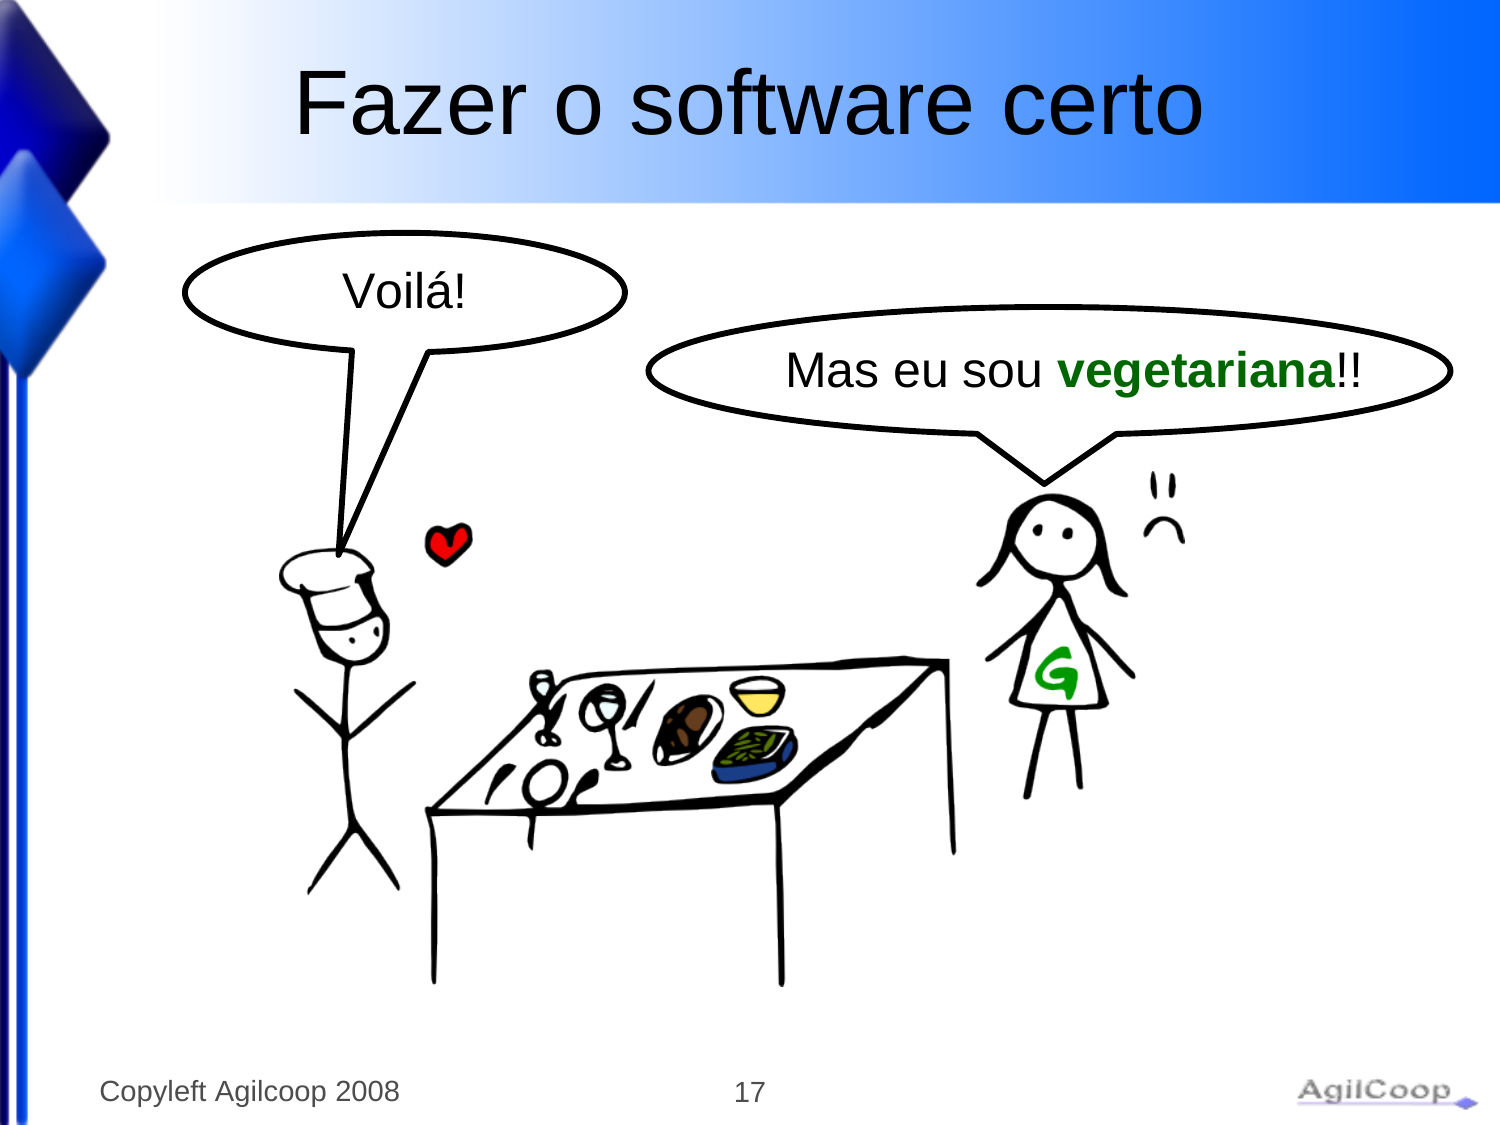

# Fazer o software certo
Voilá!
Mas eu sou vegetariana!!
17